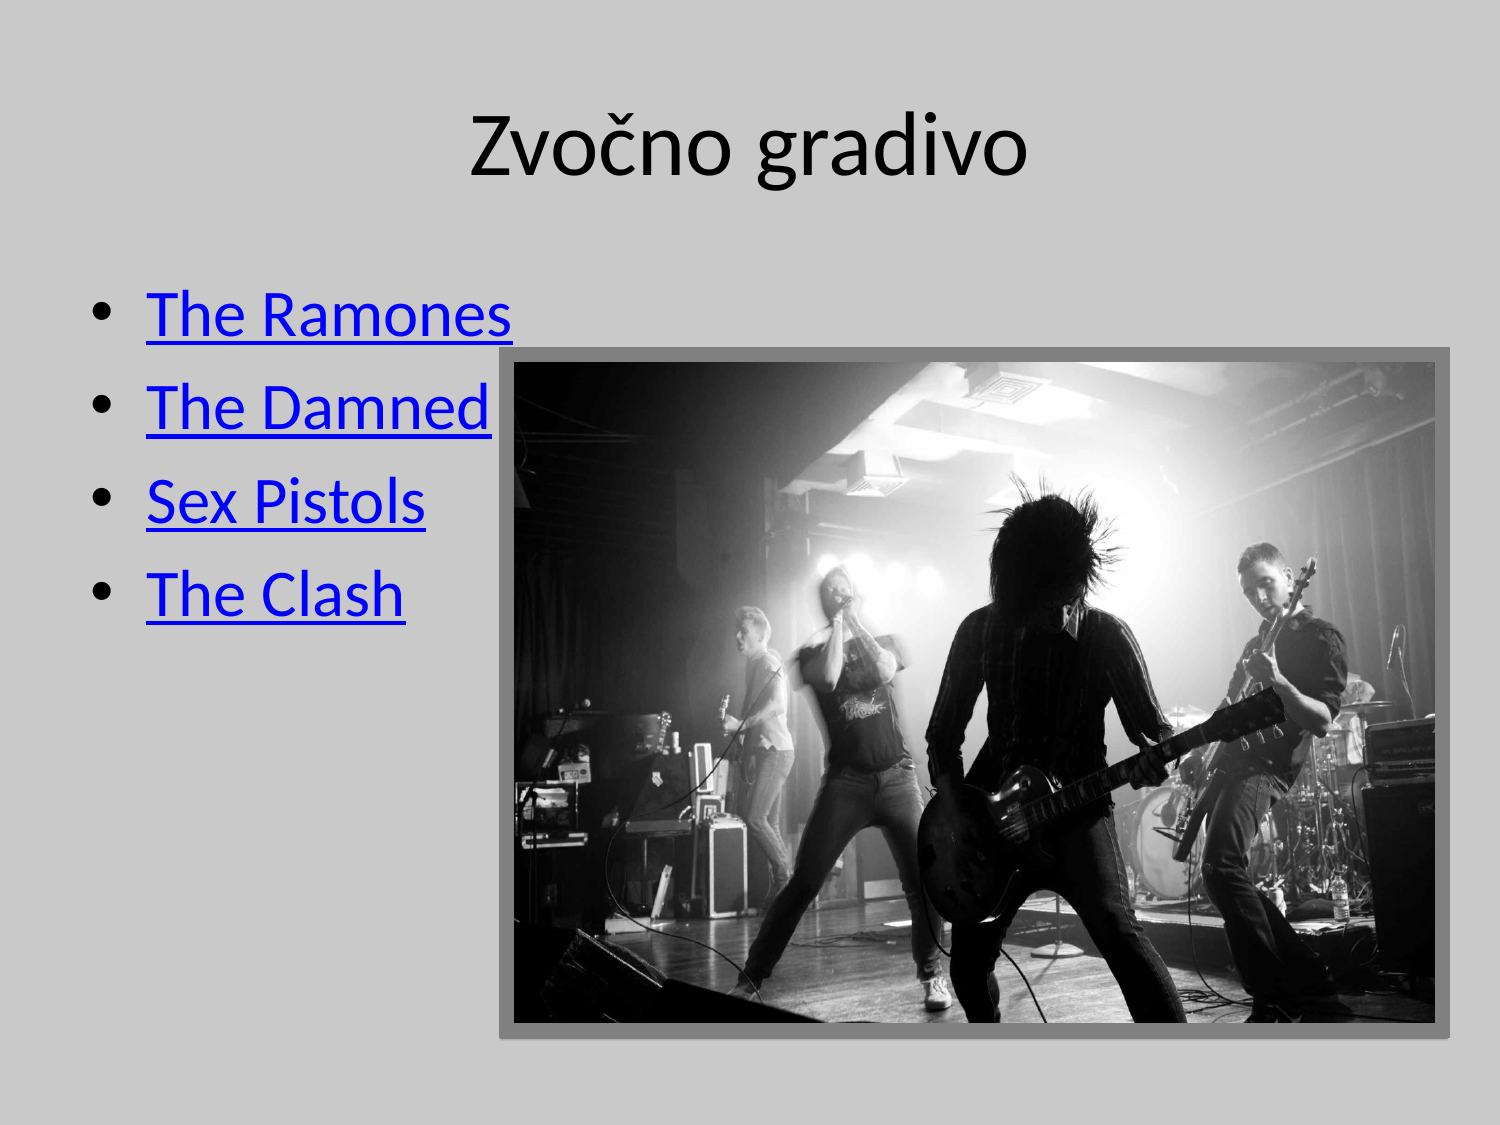

# Zvočno gradivo
The Ramones
The Damned
Sex Pistols
The Clash